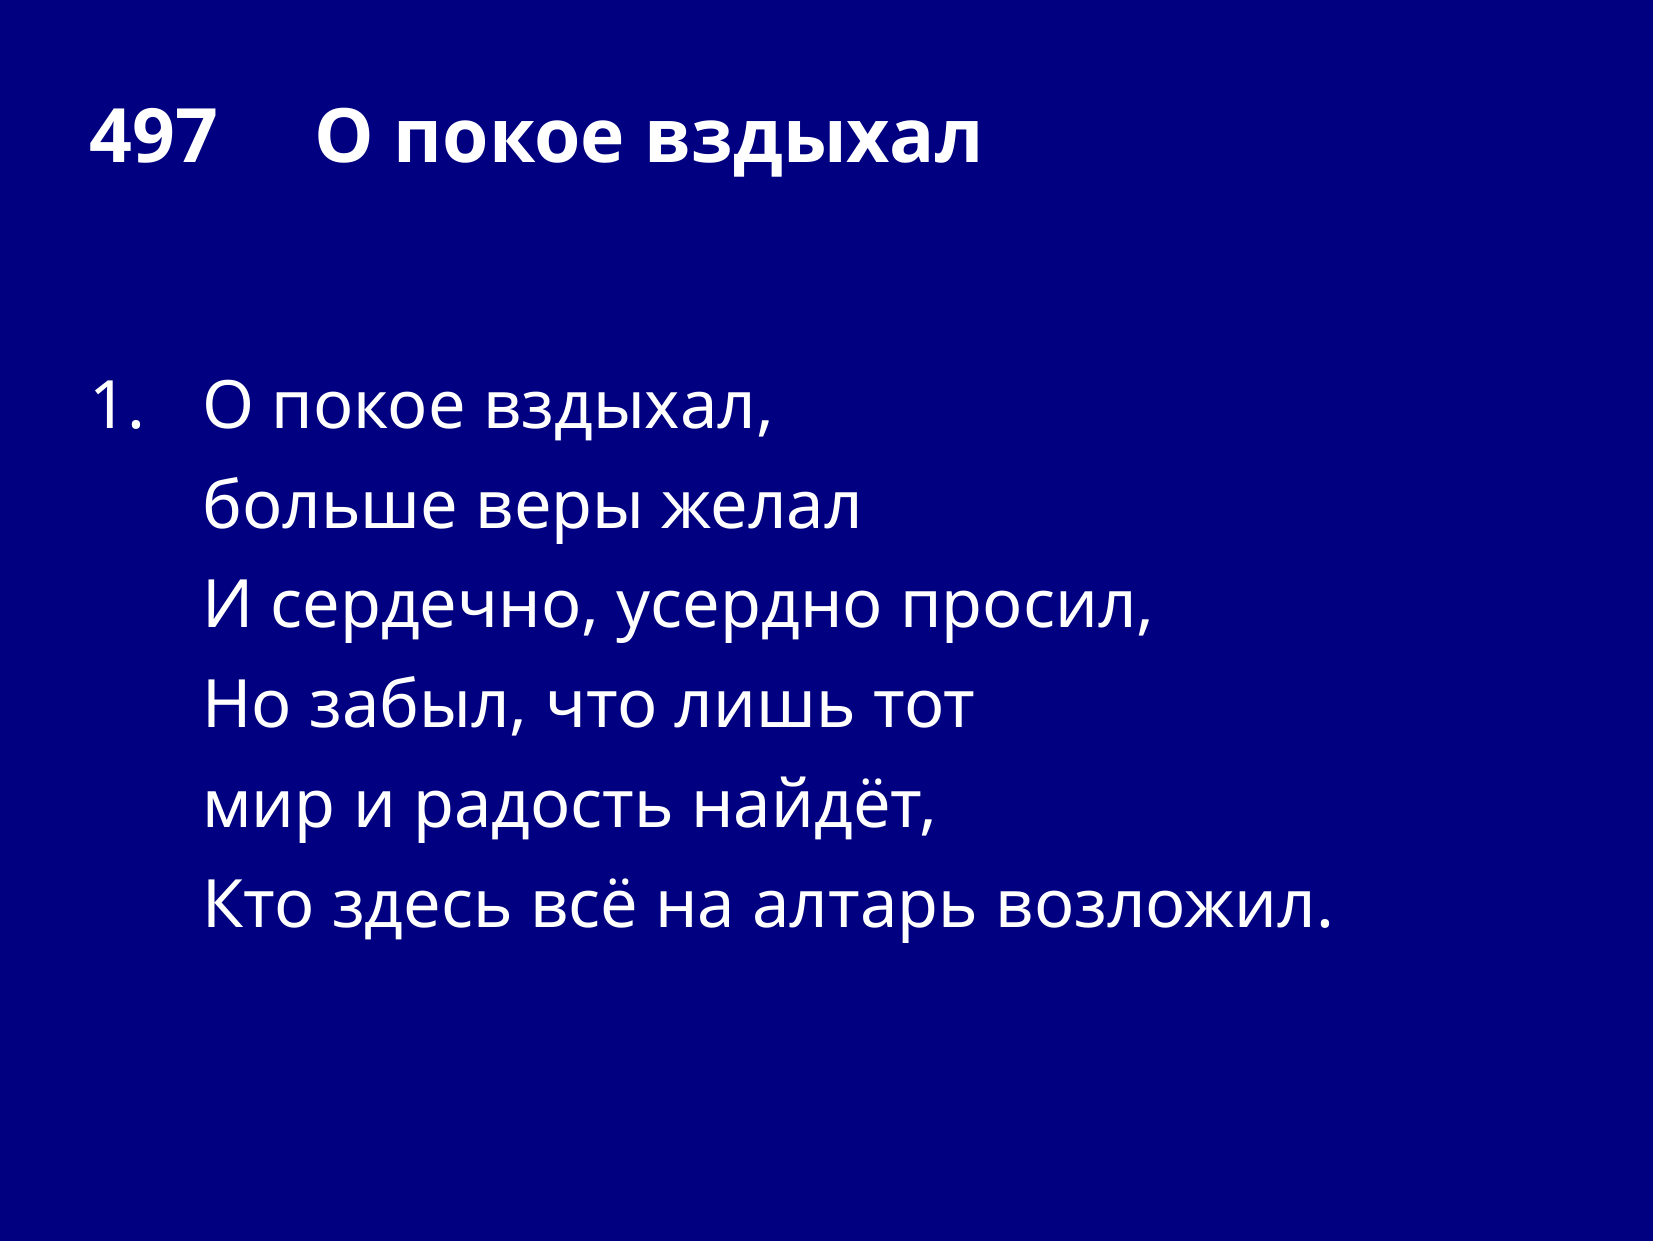

497	О покое вздыхал
1.	О покое вздыхал,
	больше веры желал
	И сердечно, усердно просил,
	Но забыл, что лишь тот
	мир и радость найдёт,
	Кто здесь всё на алтарь возложил.